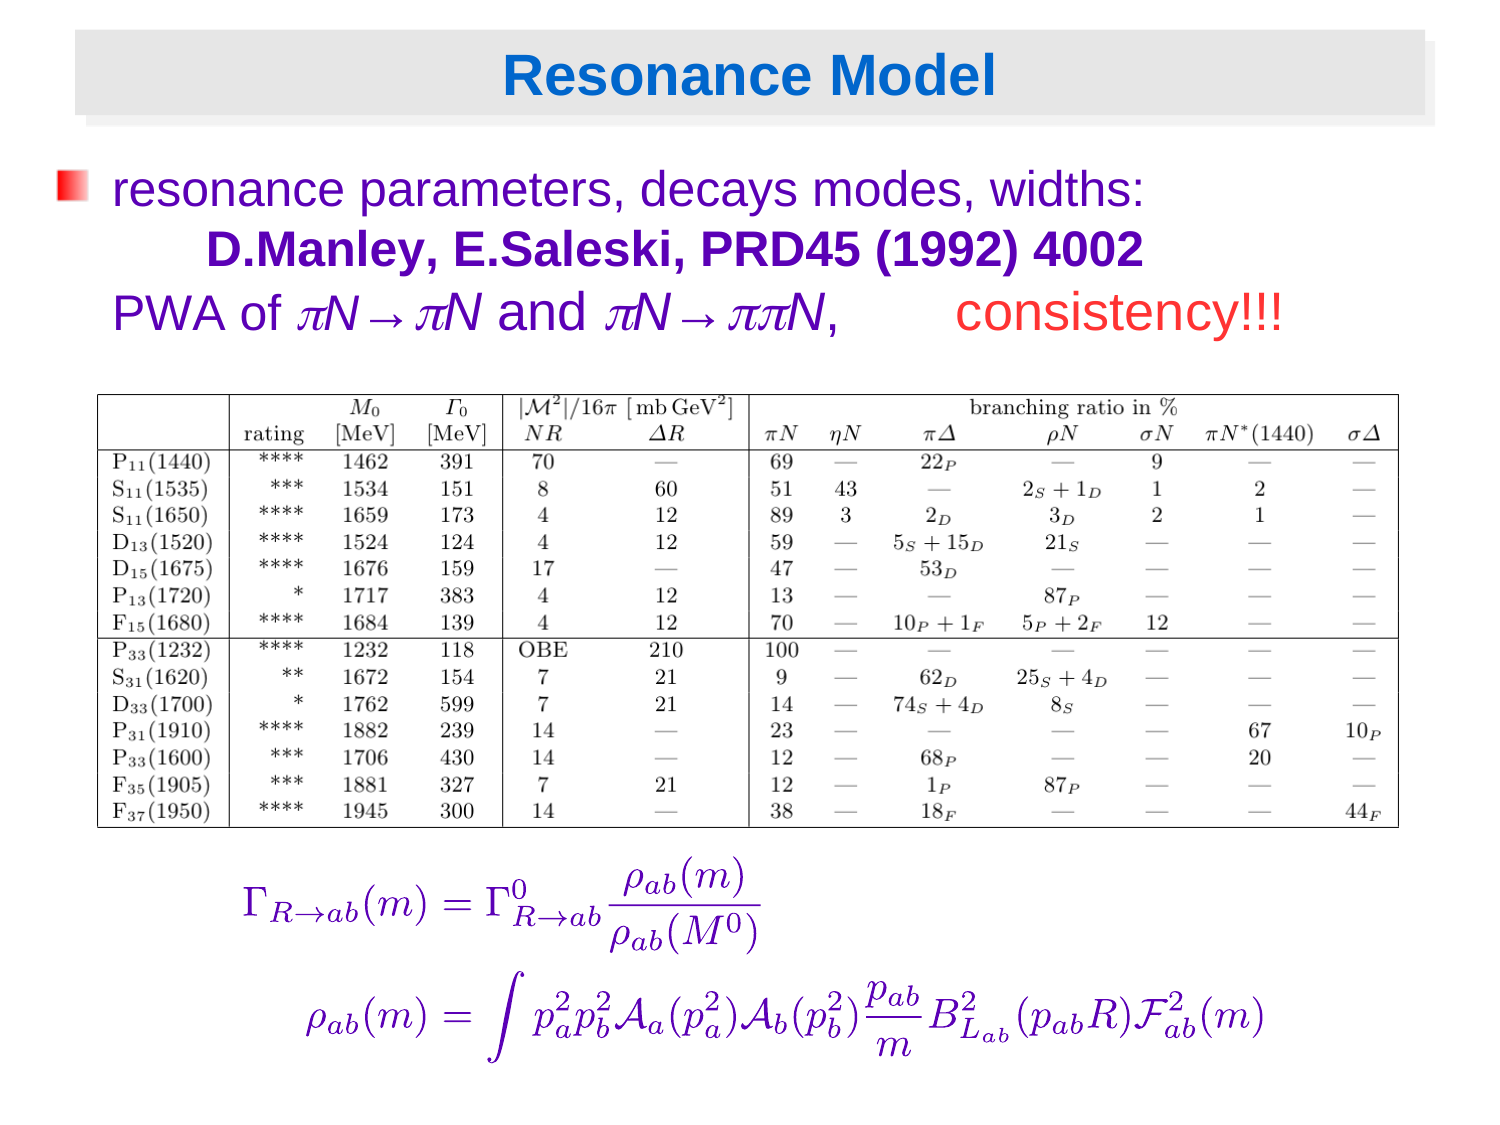

# Resonance Model
resonance parameters, decays modes, widths:
	D.Manley, E.Saleski, PRD45 (1992) 4002
PWA of pN→pN and pN→ppN, 	consistency!!!